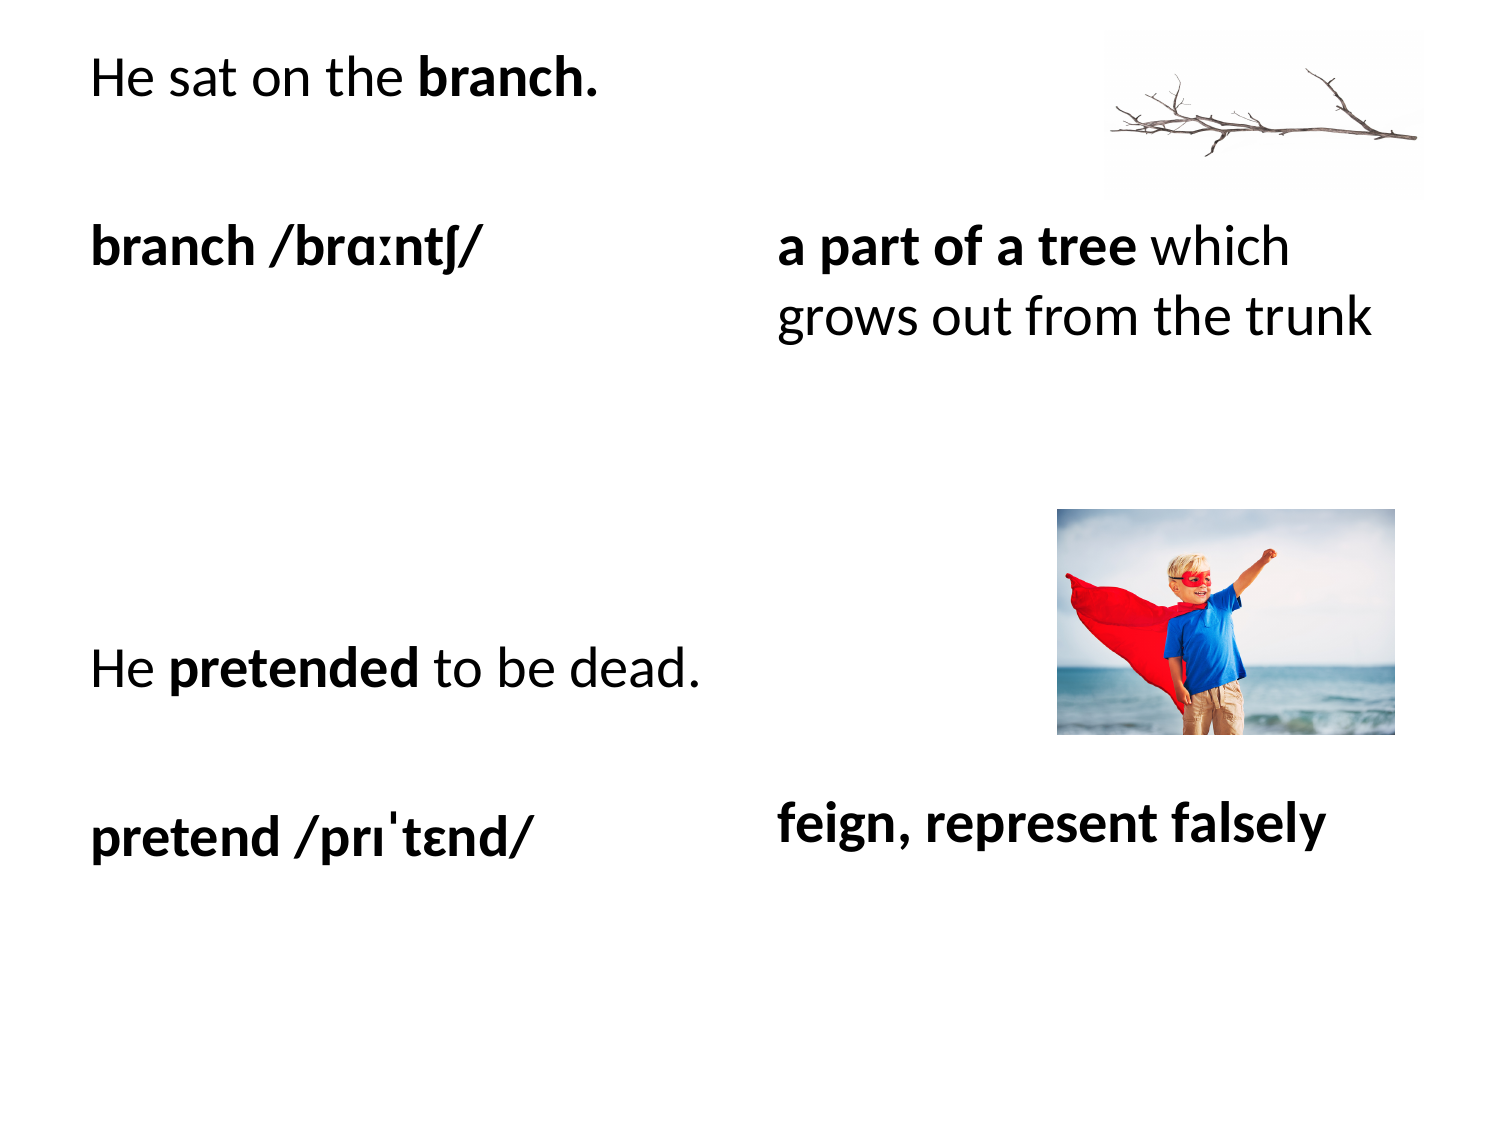

# He sat on the branch.
branch /brɑːntʃ/
He pretended to be dead.
pretend /prɪˈtɛnd/
a part of a tree which grows out from the trunk
feign, represent falsely